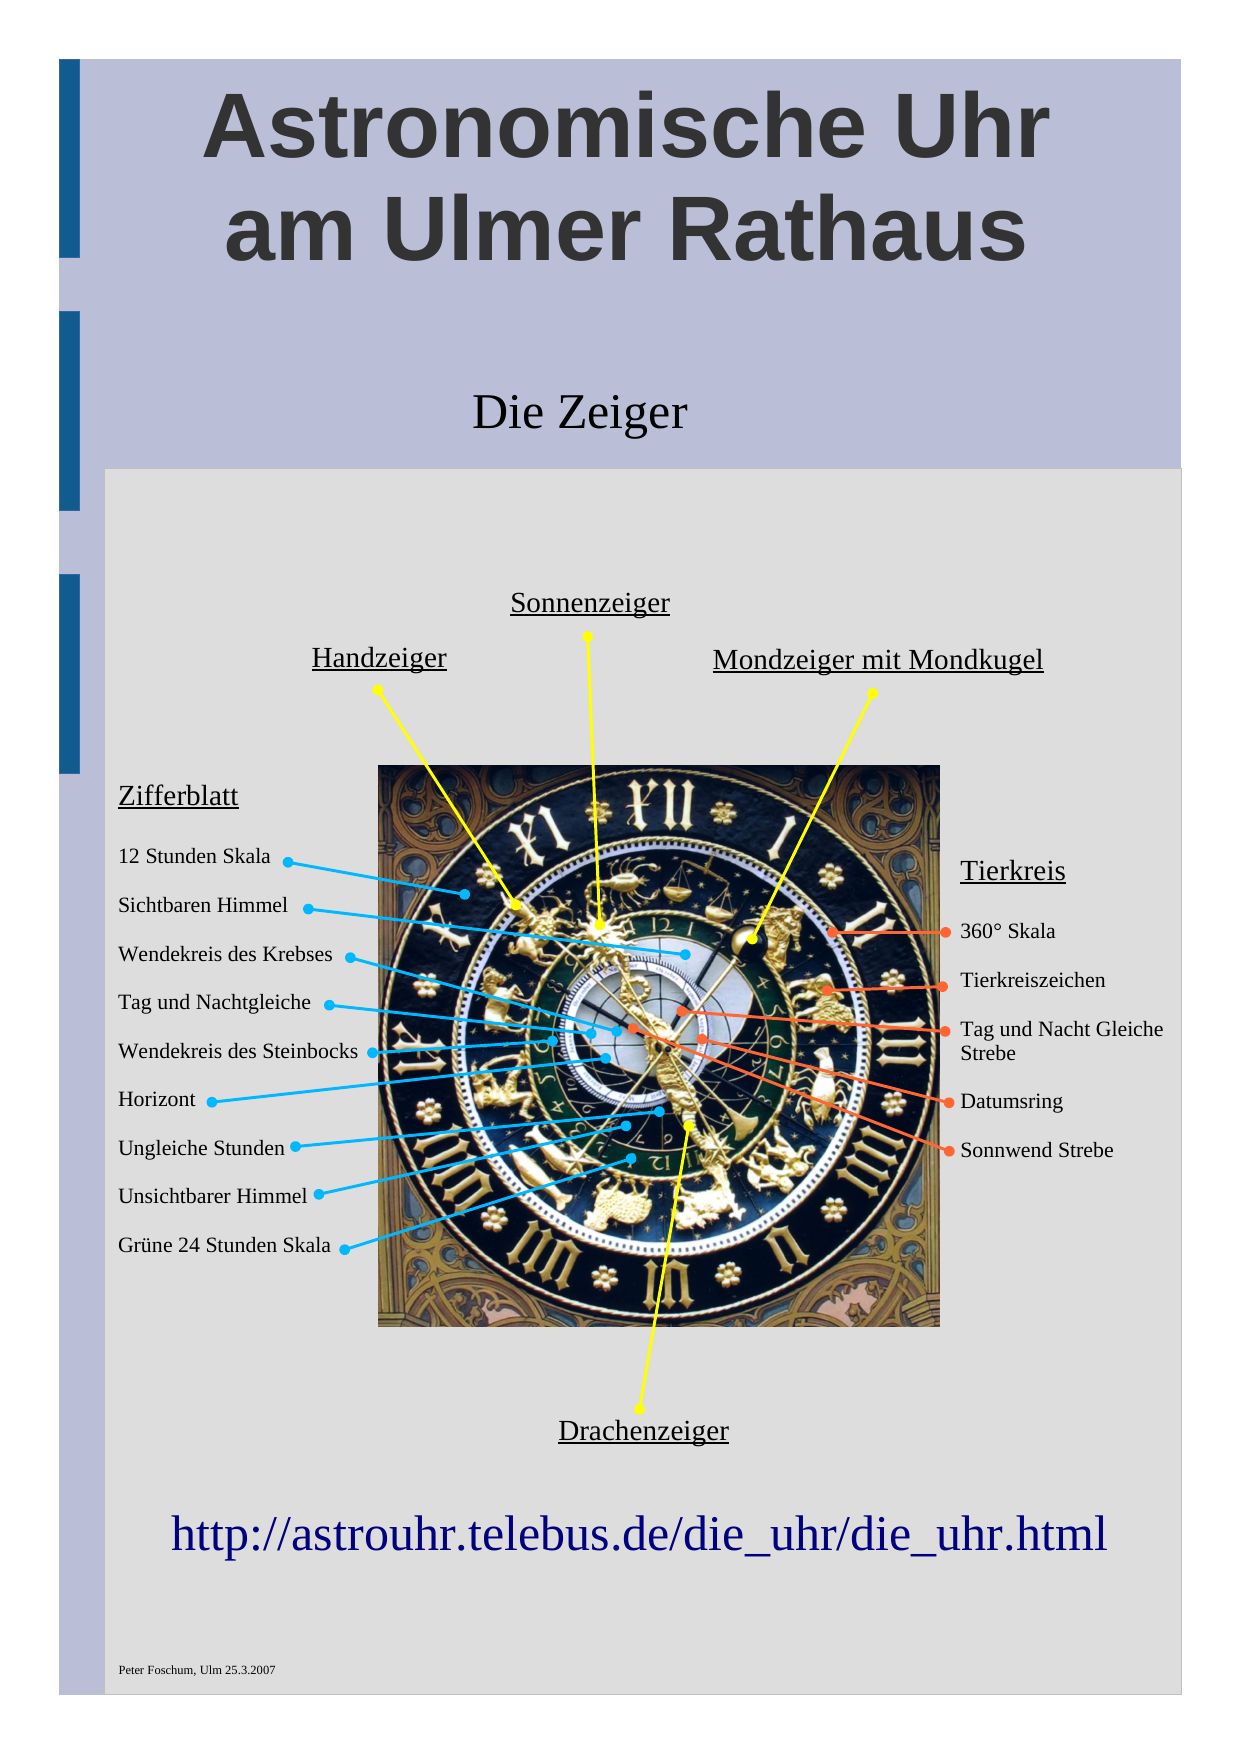

# Astronomische Uhr am Ulmer Rathaus
Die Zeiger
Sonnenzeiger
Handzeiger
Mondzeiger mit Mondkugel
Zifferblatt
12 Stunden Skala
Sichtbaren Himmel
Wendekreis des Krebses
Tag und Nachtgleiche
Wendekreis des Steinbocks
Horizont
Ungleiche Stunden
Unsichtbarer Himmel
Grüne 24 Stunden Skala
Tierkreis
360° Skala
Tierkreiszeichen
Tag und Nacht Gleiche Strebe
Datumsring
Sonnwend Strebe
Drachenzeiger
http://astrouhr.telebus.de/die_uhr/die_uhr.html
Peter Foschum, Ulm 25.3.2007